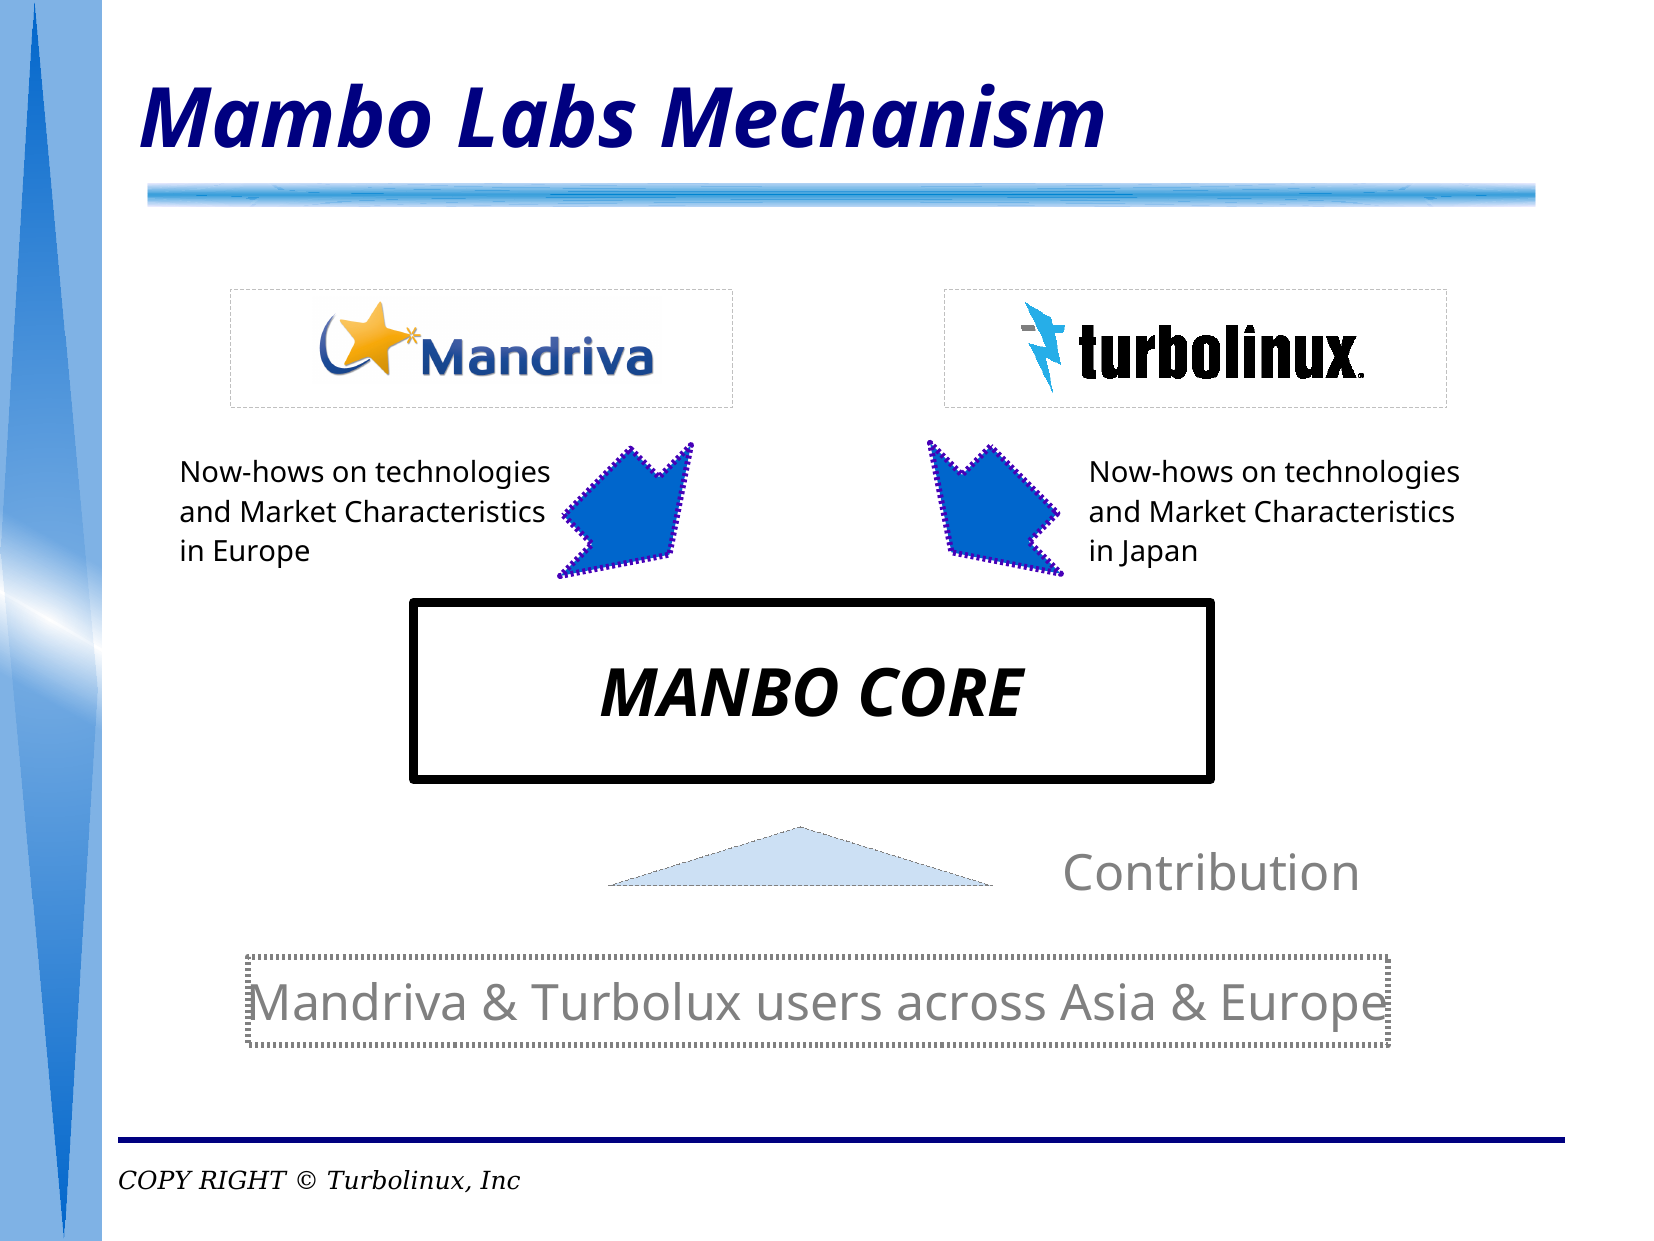

# Mambo Labs Mechanism
Now-hows on technologies
and Market Characteristics
in Europe
Now-hows on technologies
and Market Characteristics
in Japan
MANBO CORE
Contribution
Mandriva & Turbolux users across Asia & Europe